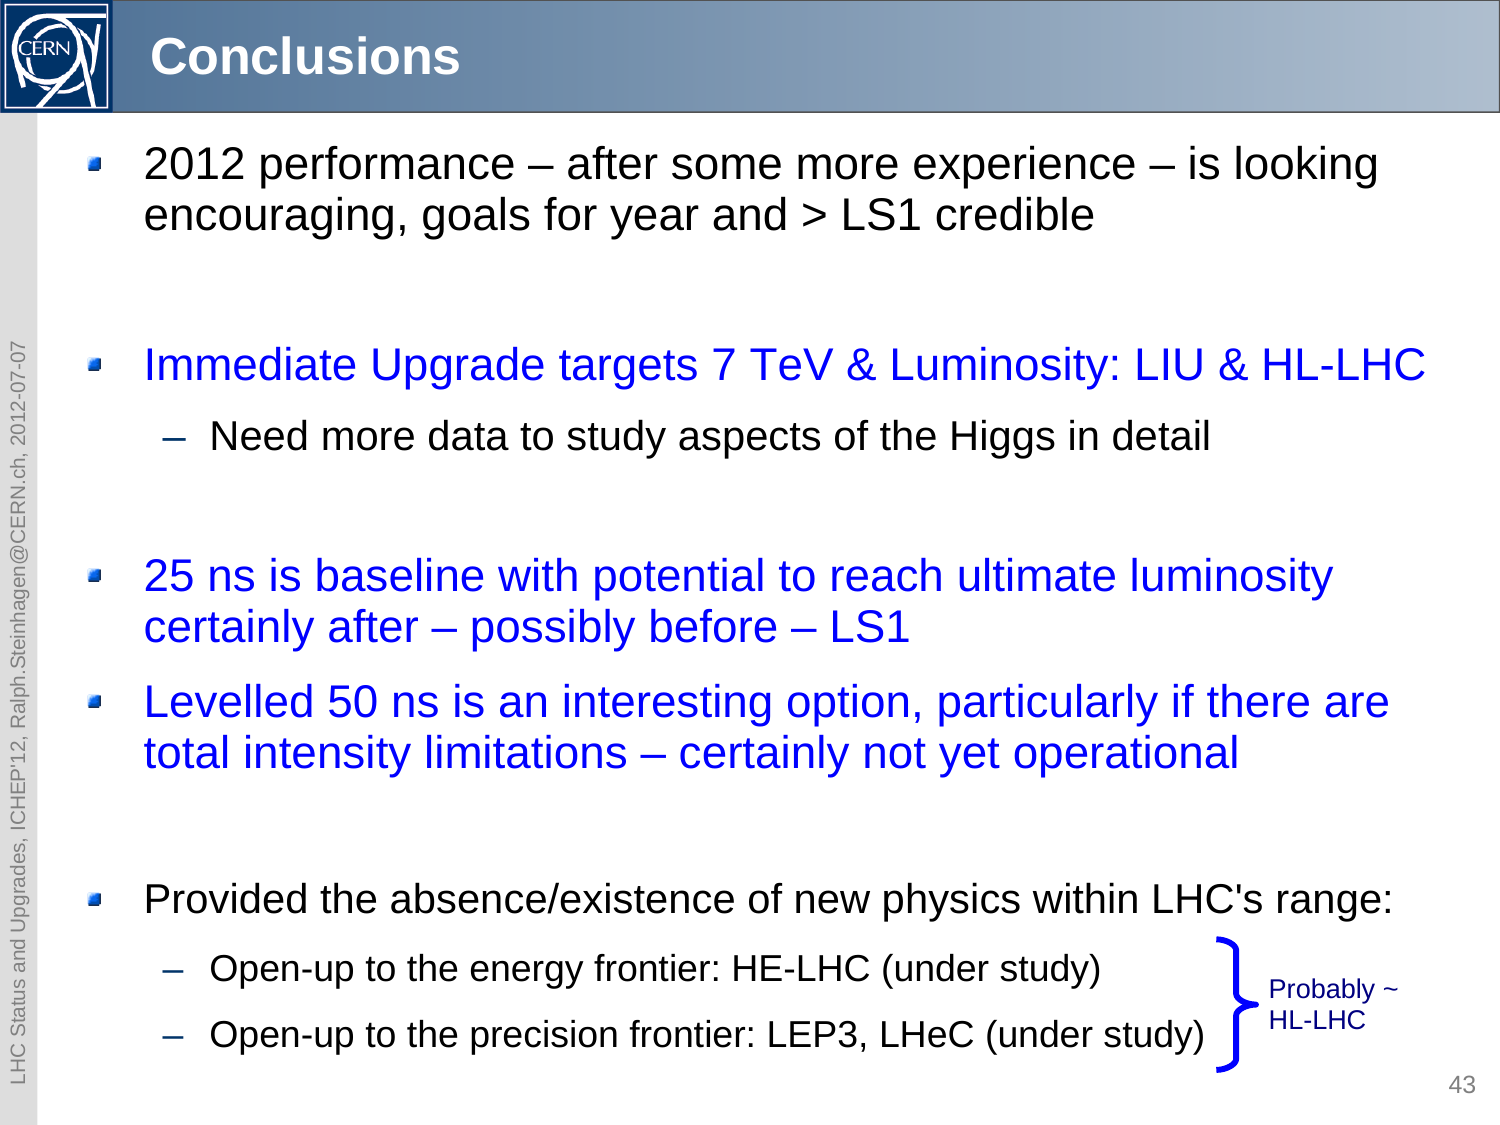

# Conclusions
2012 performance – after some more experience – is looking encouraging, goals for year and > LS1 credible
Immediate Upgrade targets 7 TeV & Luminosity: LIU & HL-LHC
Need more data to study aspects of the Higgs in detail
25 ns is baseline with potential to reach ultimate luminosity certainly after – possibly before – LS1
Levelled 50 ns is an interesting option, particularly if there are total intensity limitations – certainly not yet operational
Provided the absence/existence of new physics within LHC's range:
Open-up to the energy frontier: HE-LHC (under study)
Open-up to the precision frontier: LEP3, LHeC (under study)
Probably ~
HL-LHC